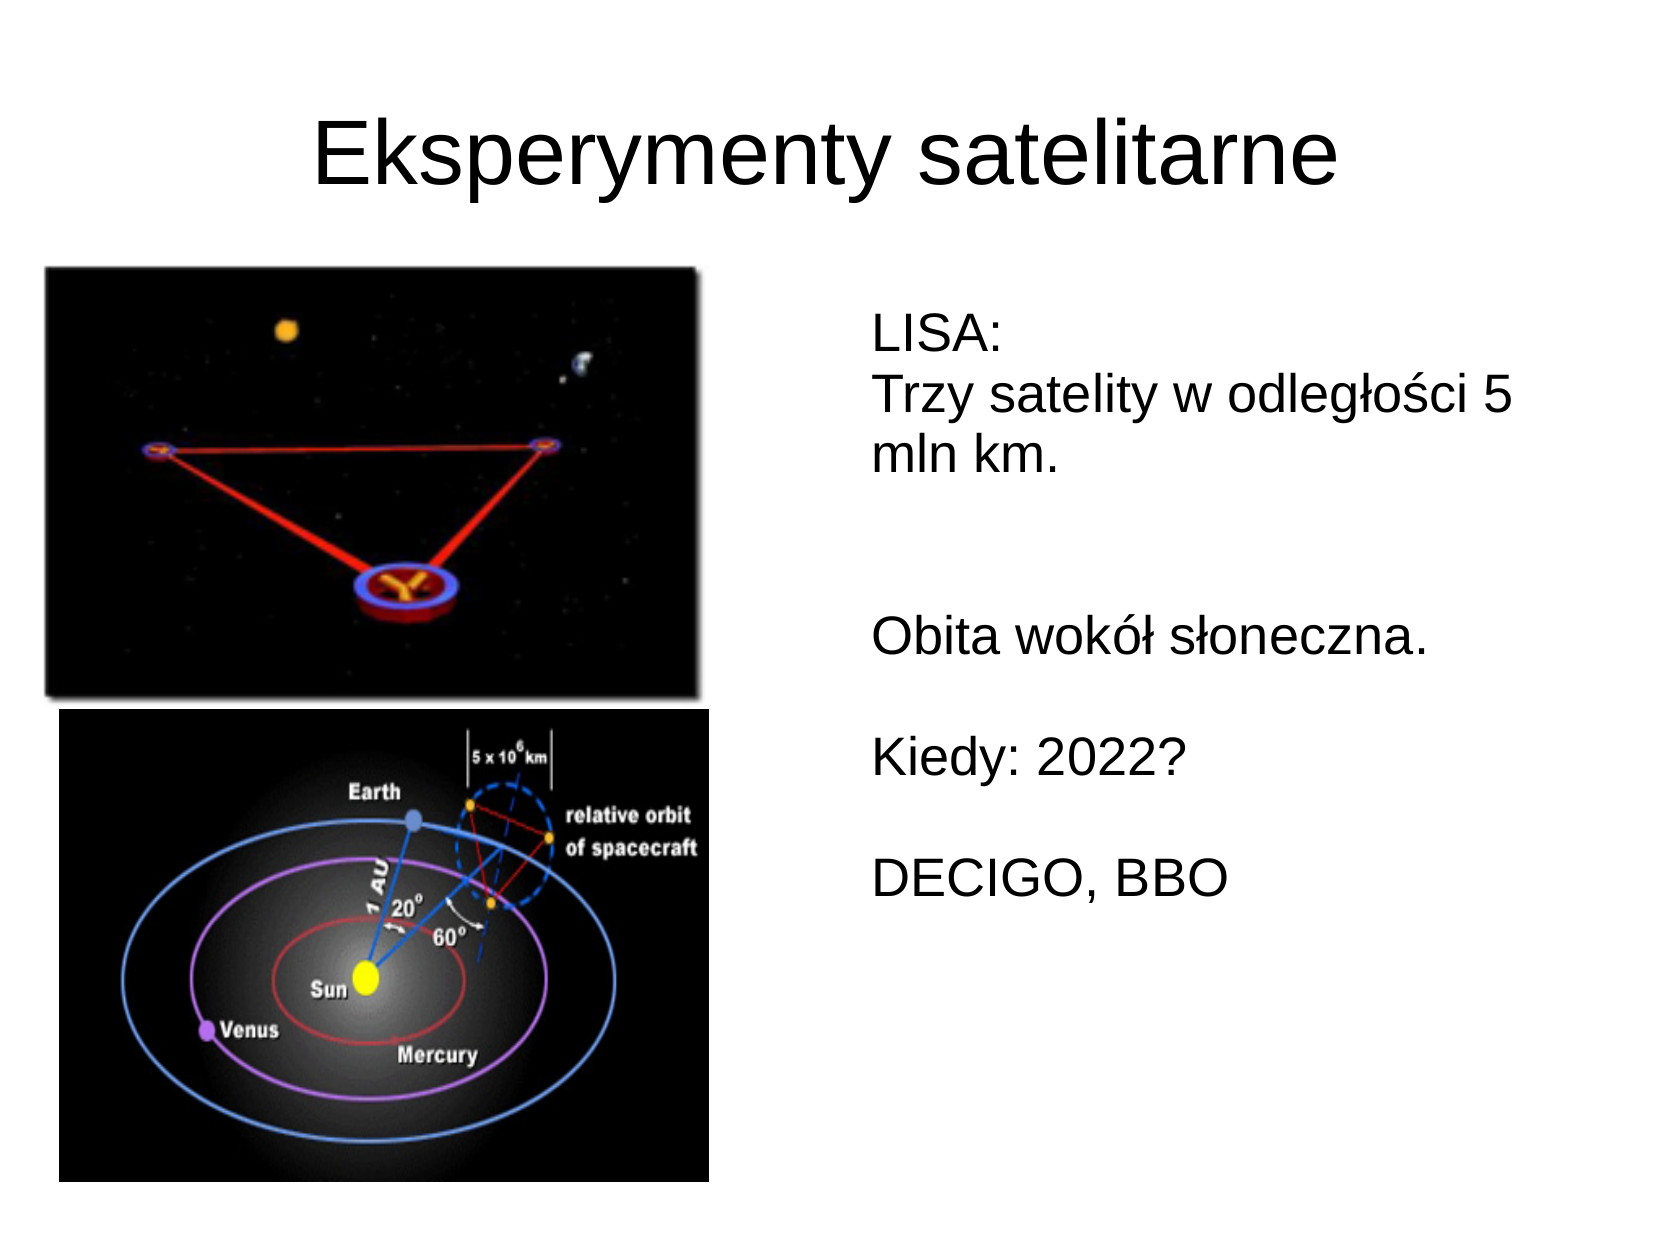

# Eksperymenty satelitarne
LISA:
Trzy satelity w odległości 5 mln km.
Obita wokół słoneczna.
Kiedy: 2022?
DECIGO, BBO